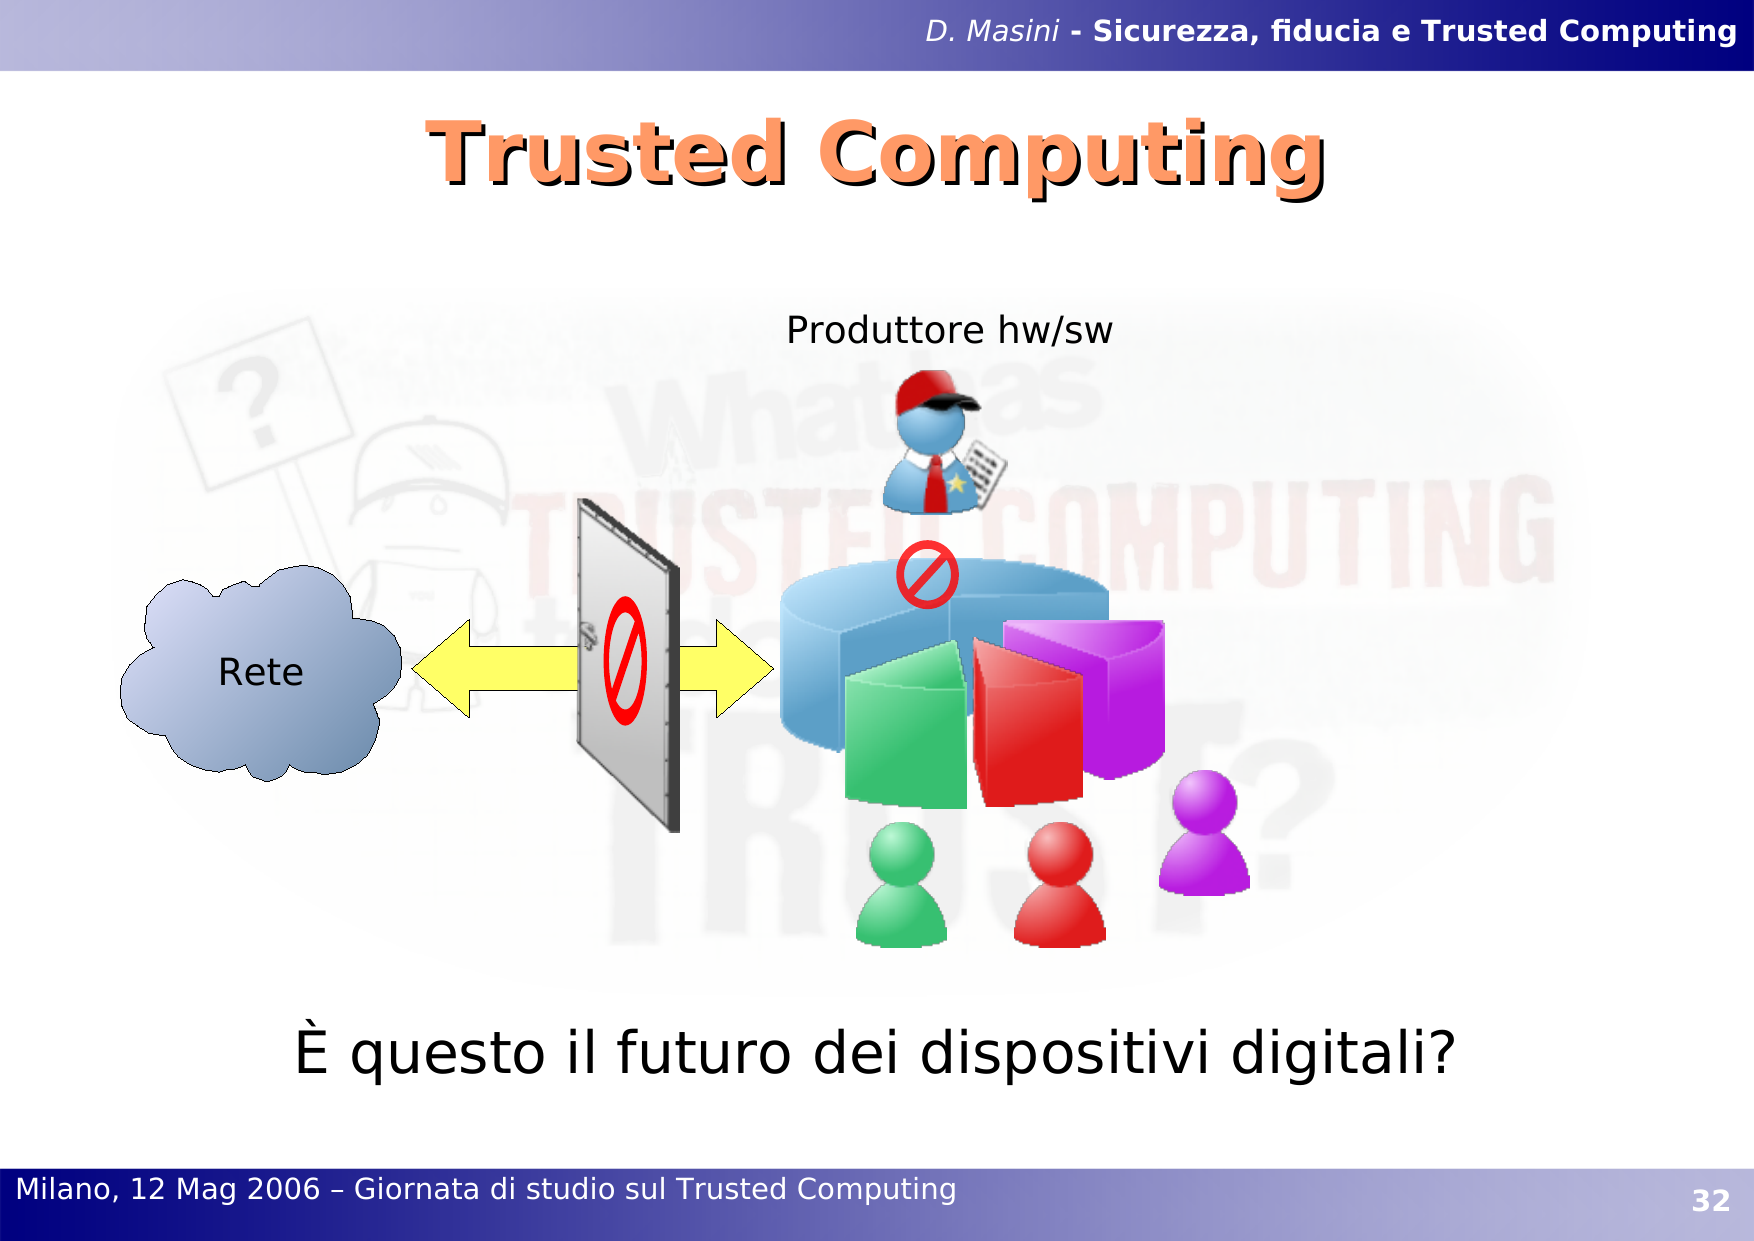

D. Masini - Sicurezza, fiducia e Trusted Computing
# Trusted Computing
Produttore hw/sw
Rete
È questo il futuro dei dispositivi digitali?
Milano, 12 Mag 2006 – Giornata di studio sul Trusted Computing